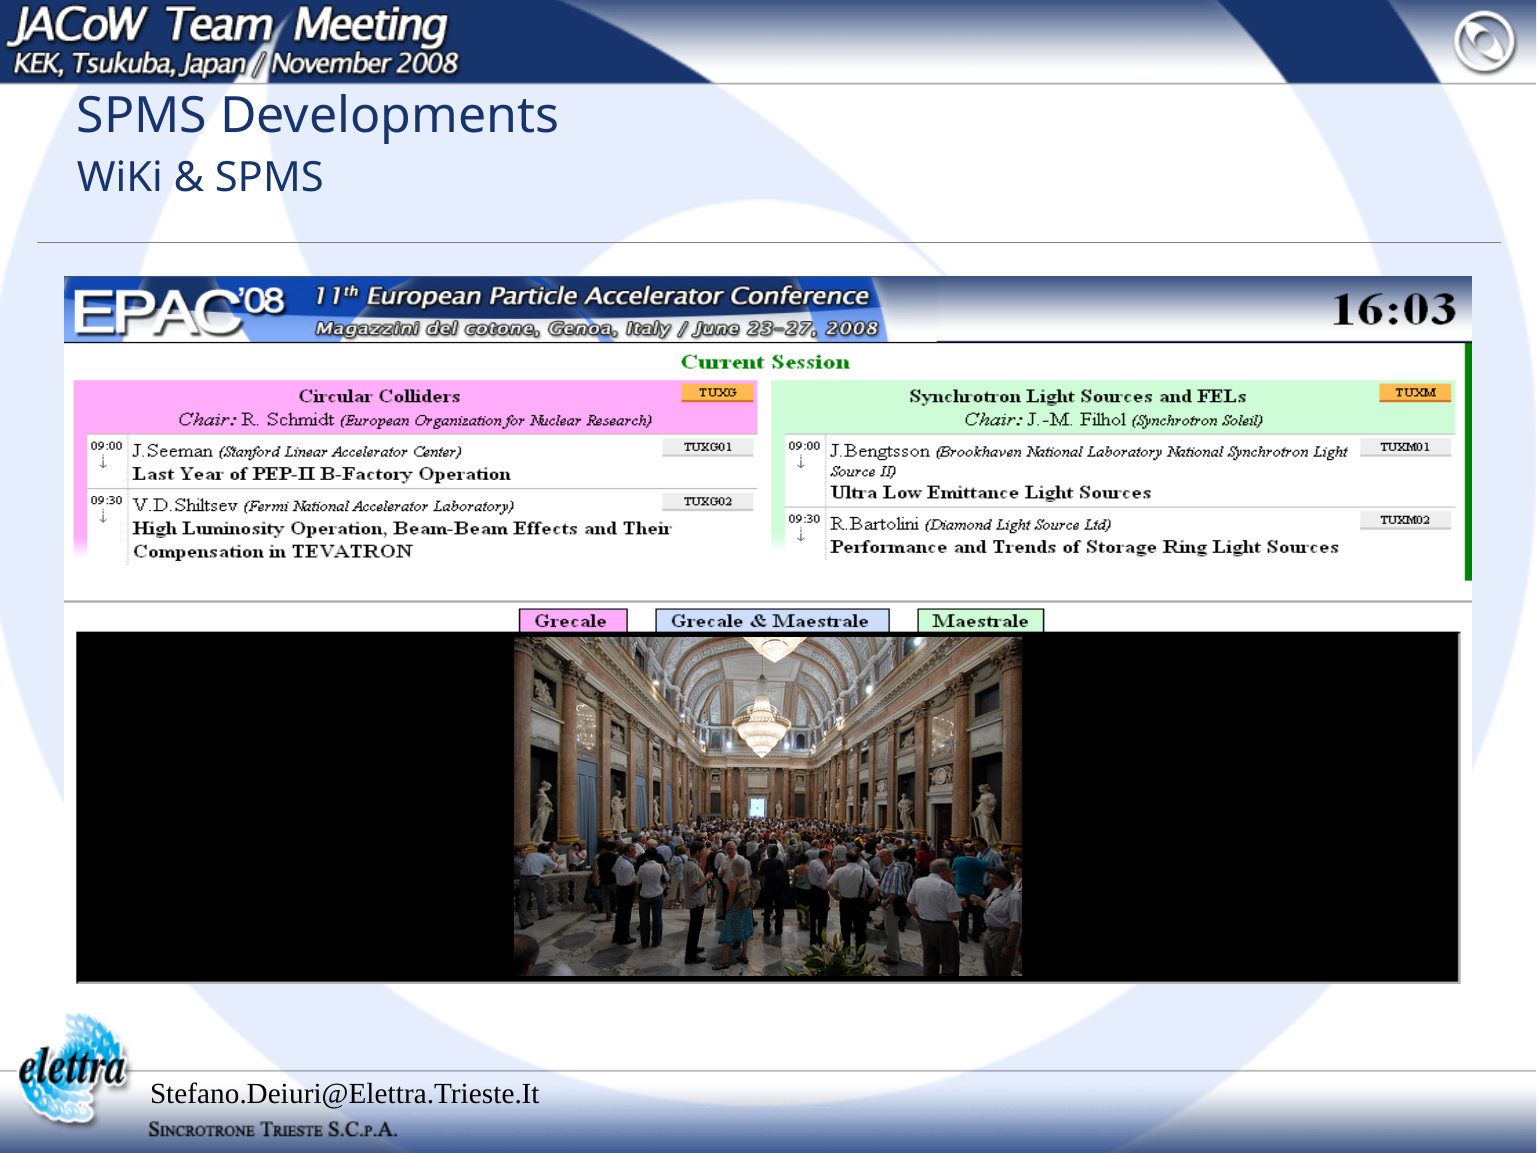

# SPMS Developments WiKi & SPMS
InfoMonitor